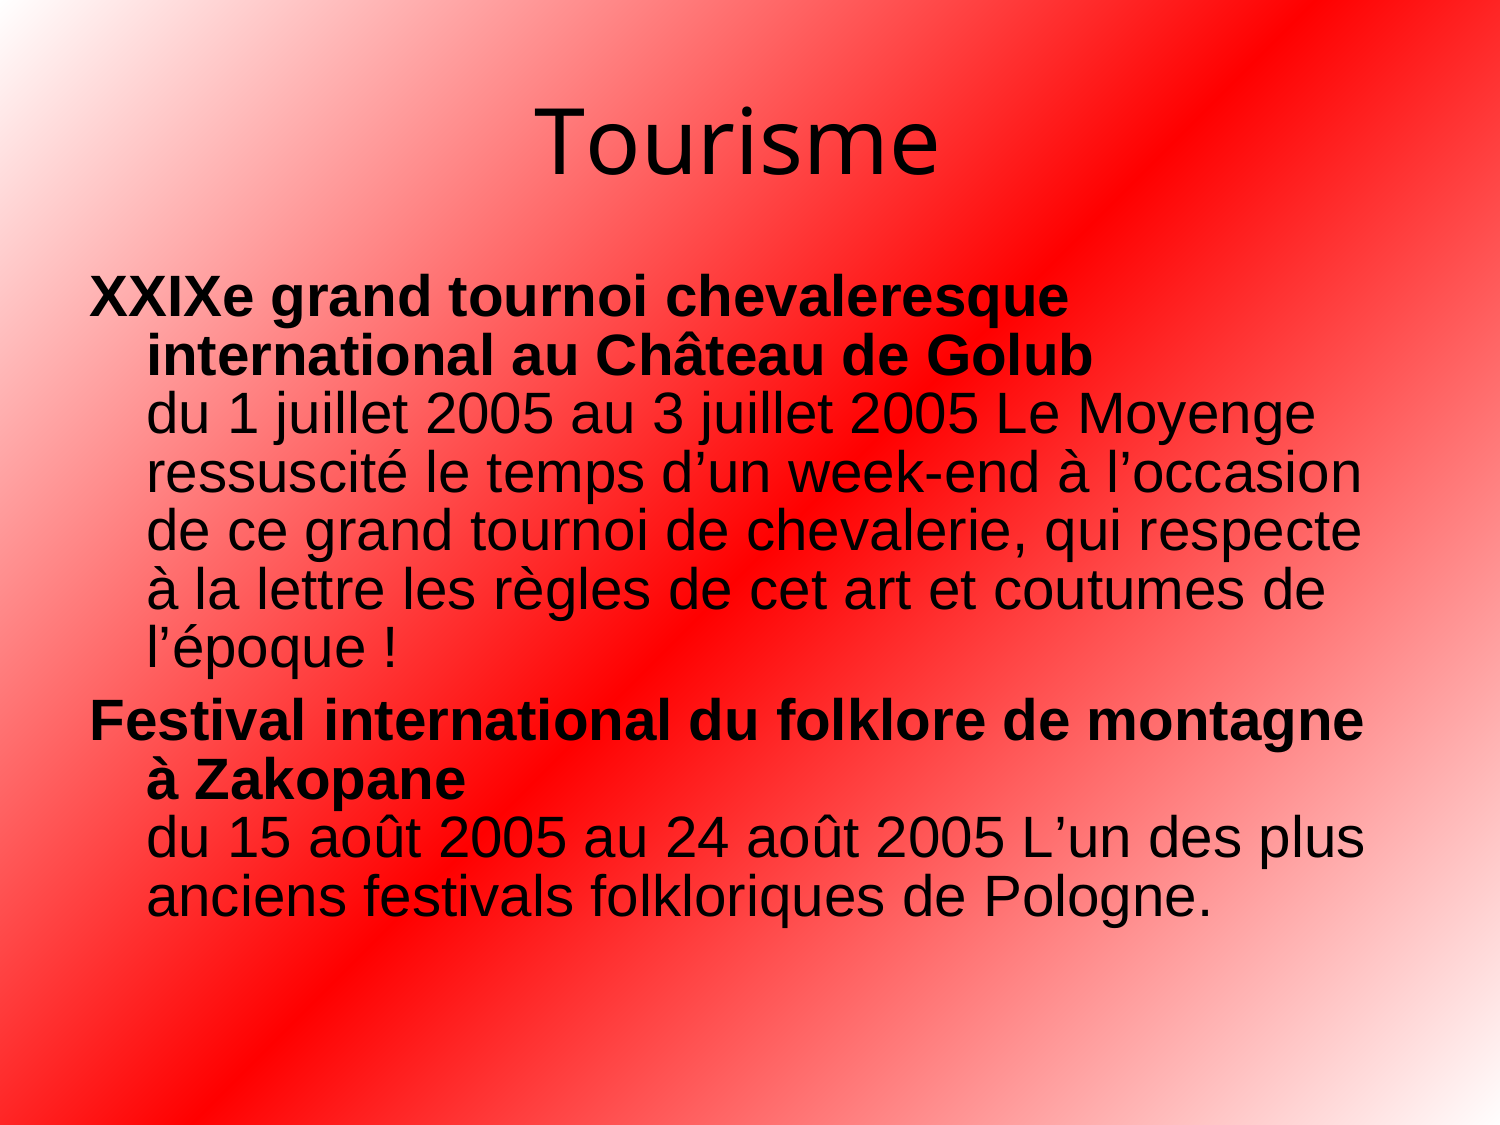

# Tourisme
XXIXe grand tournoi chevaleresque international au Château de Golub
du 1 juillet 2005 au 3 juillet 2005 Le Moyenge ressuscité le temps d’un week-end à l’occasion de ce grand tournoi de chevalerie, qui respecte à la lettre les règles de cet art et coutumes de l’époque !
Festival international du folklore de montagne à Zakopane
du 15 août 2005 au 24 août 2005 L’un des plus anciens festivals folkloriques de Pologne.